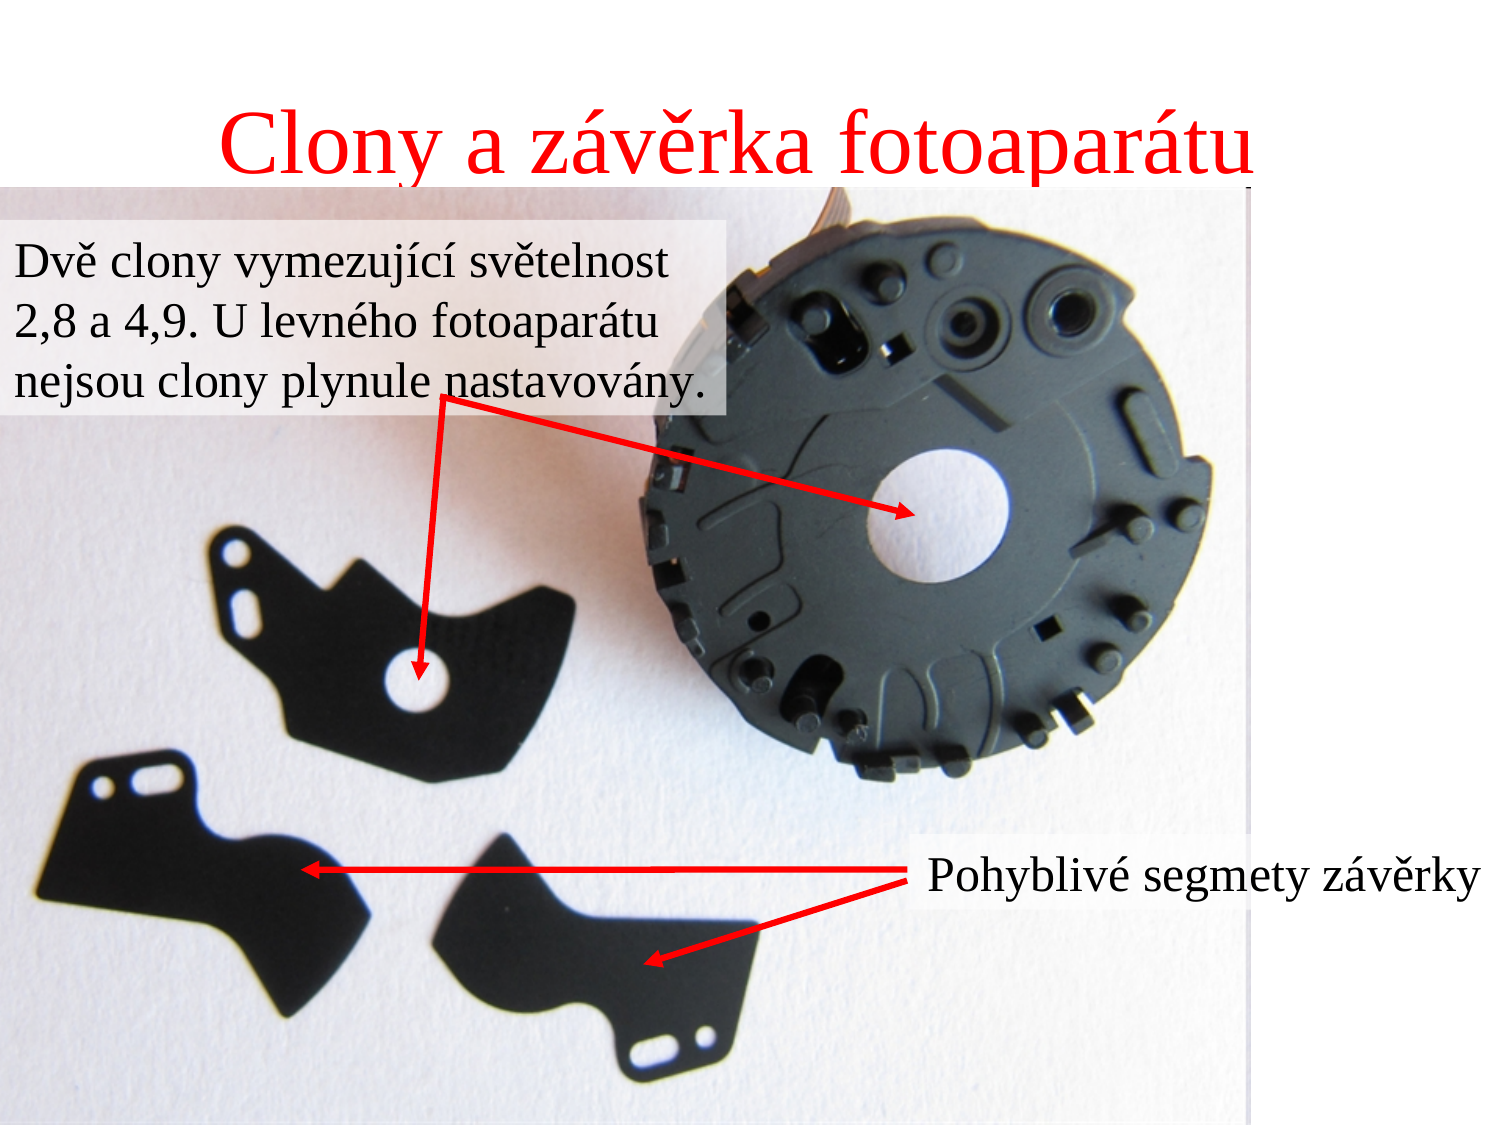

# Clony a závěrka fotoaparátu
Dvě clony vymezující světelnost 2,8 a 4,9. U levného fotoaparátu nejsou clony plynule nastavovány.
Pohyblivé segmety závěrky